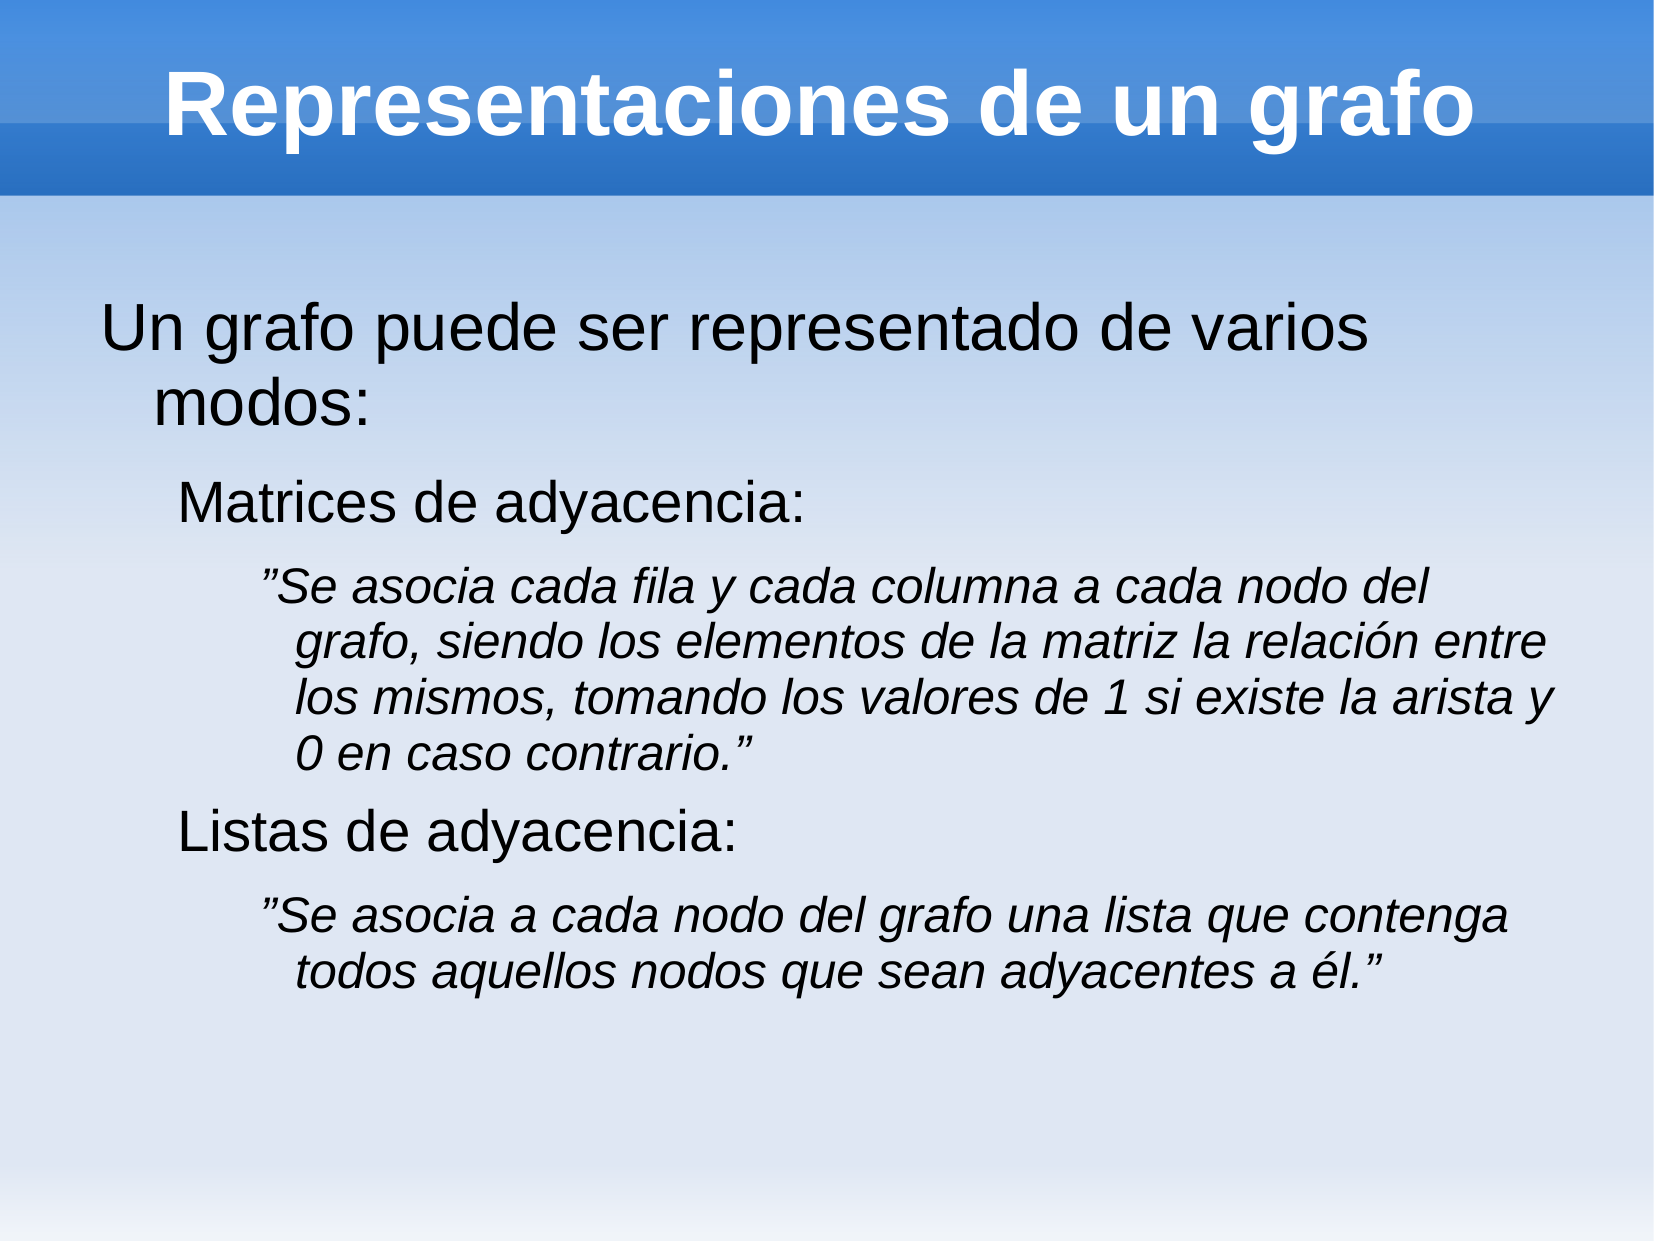

# Representaciones de un grafo
Un grafo puede ser representado de varios modos:
Matrices de adyacencia:
”Se asocia cada fila y cada columna a cada nodo del grafo, siendo los elementos de la matriz la relación entre los mismos, tomando los valores de 1 si existe la arista y 0 en caso contrario.”
Listas de adyacencia:
”Se asocia a cada nodo del grafo una lista que contenga todos aquellos nodos que sean adyacentes a él.”